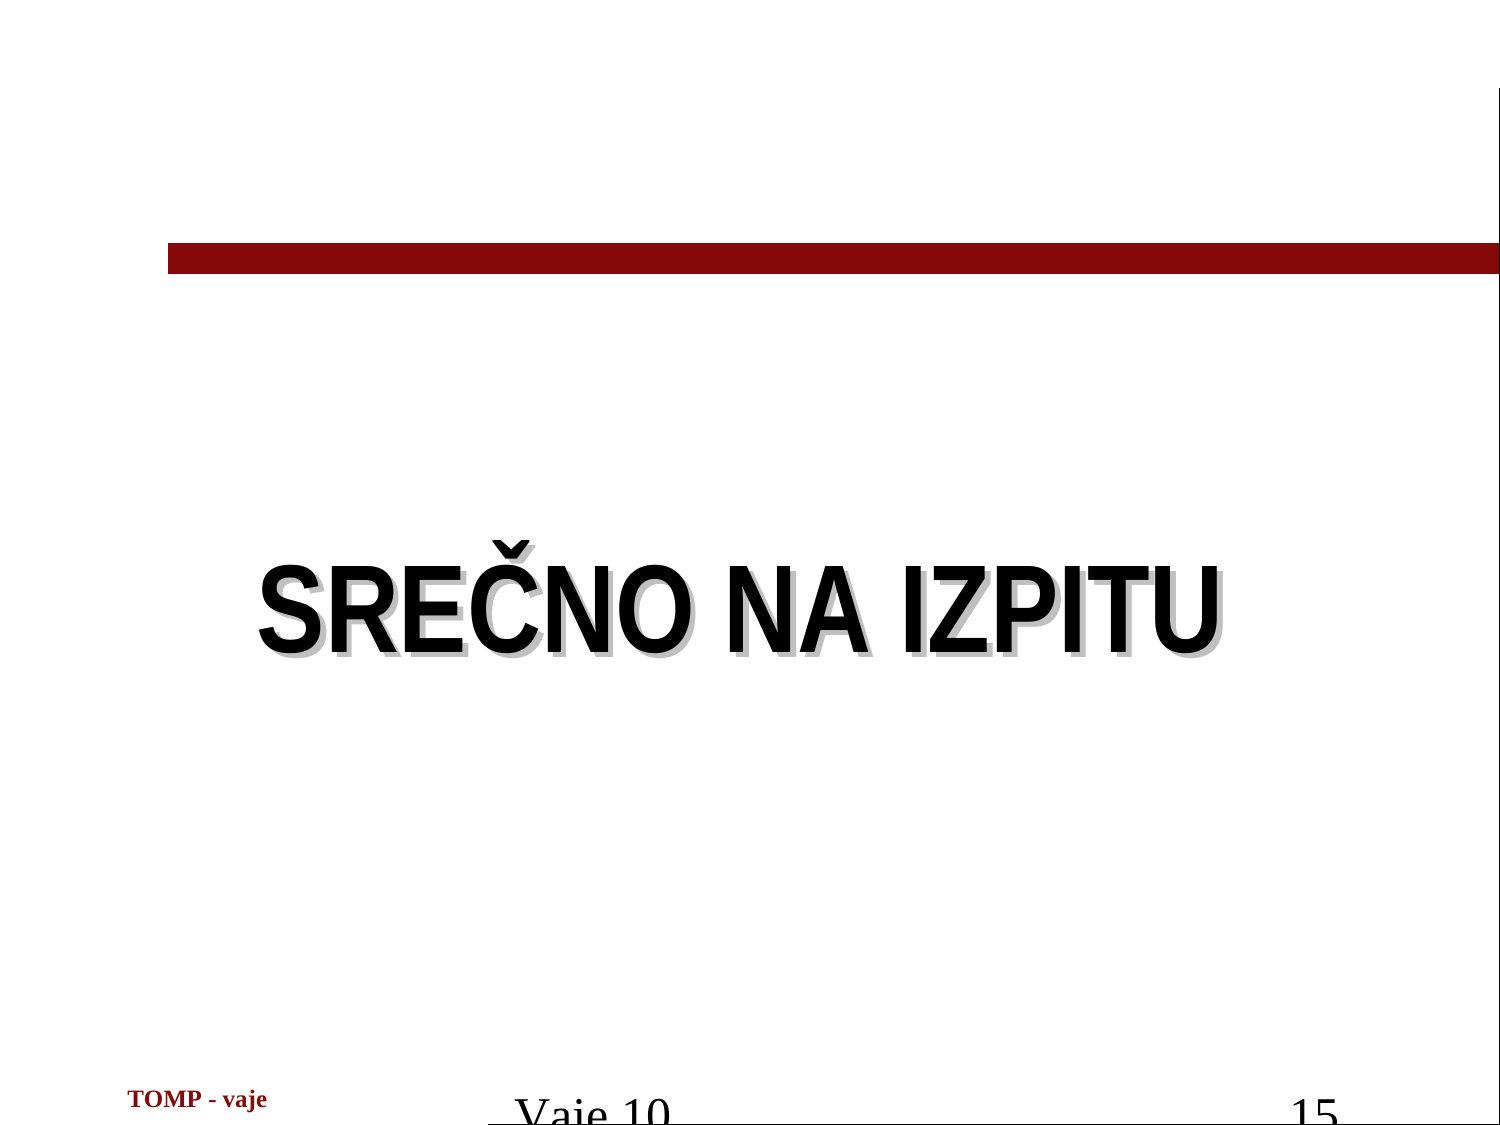

# SREČNO NA IZPITU
Vaje 5
15